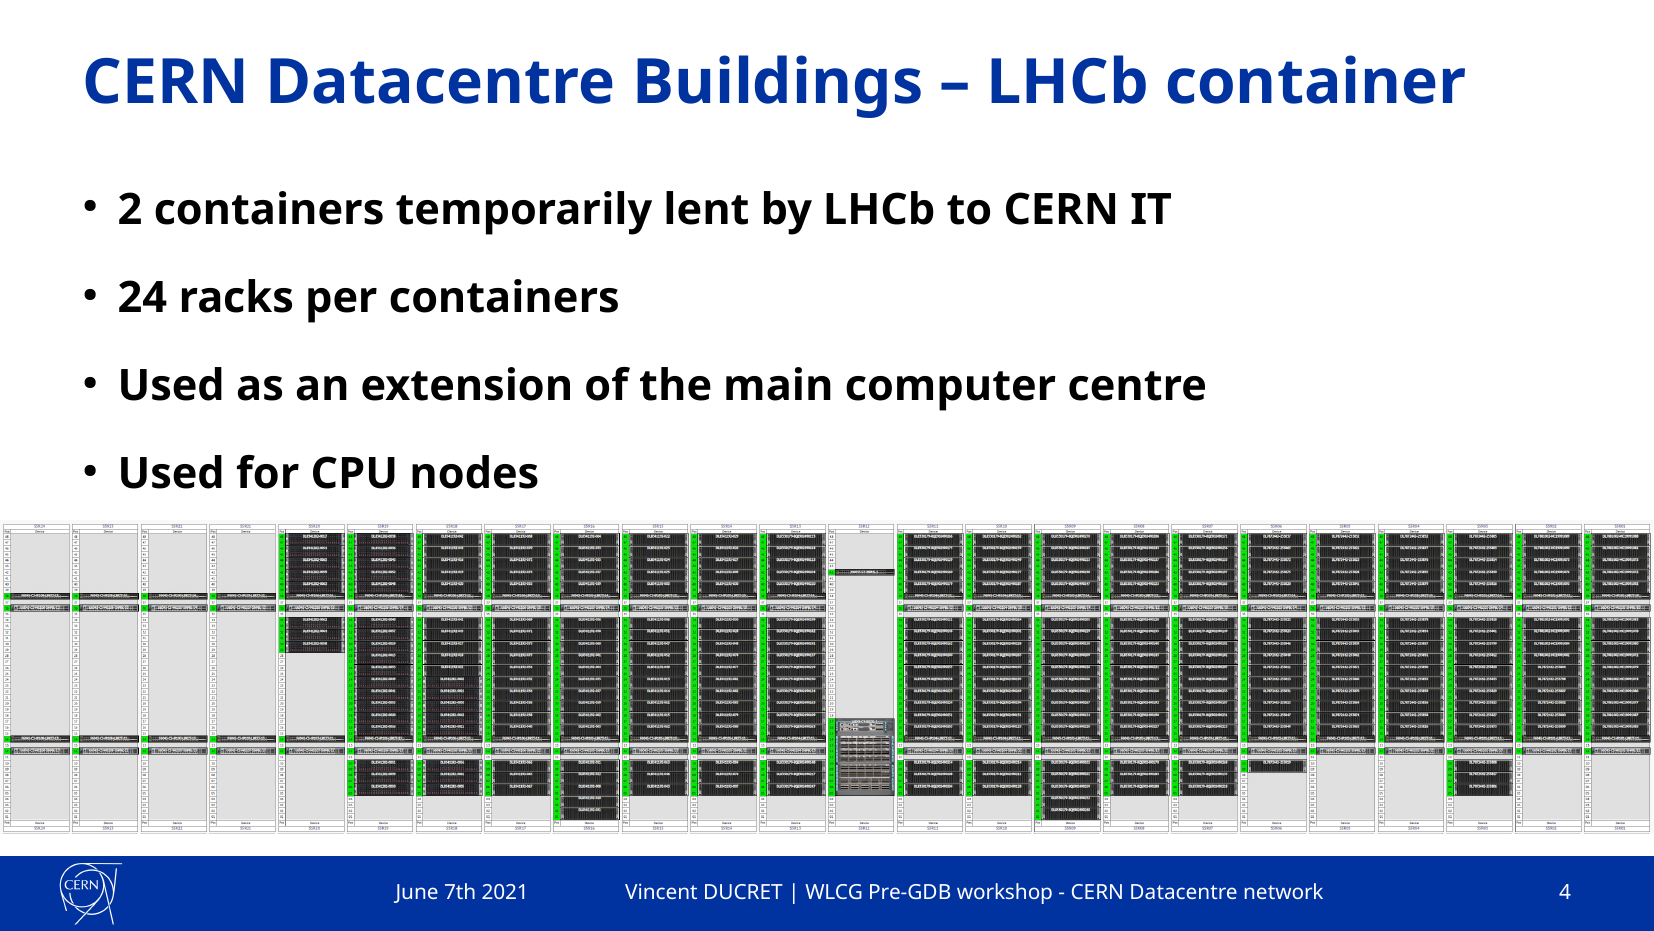

# CERN Datacentre Buildings – LHCb container
2 containers temporarily lent by LHCb to CERN IT
24 racks per containers
Used as an extension of the main computer centre
Used for CPU nodes
June 7th 2021
Vincent DUCRET | WLCG Pre-GDB workshop - CERN Datacentre network
4